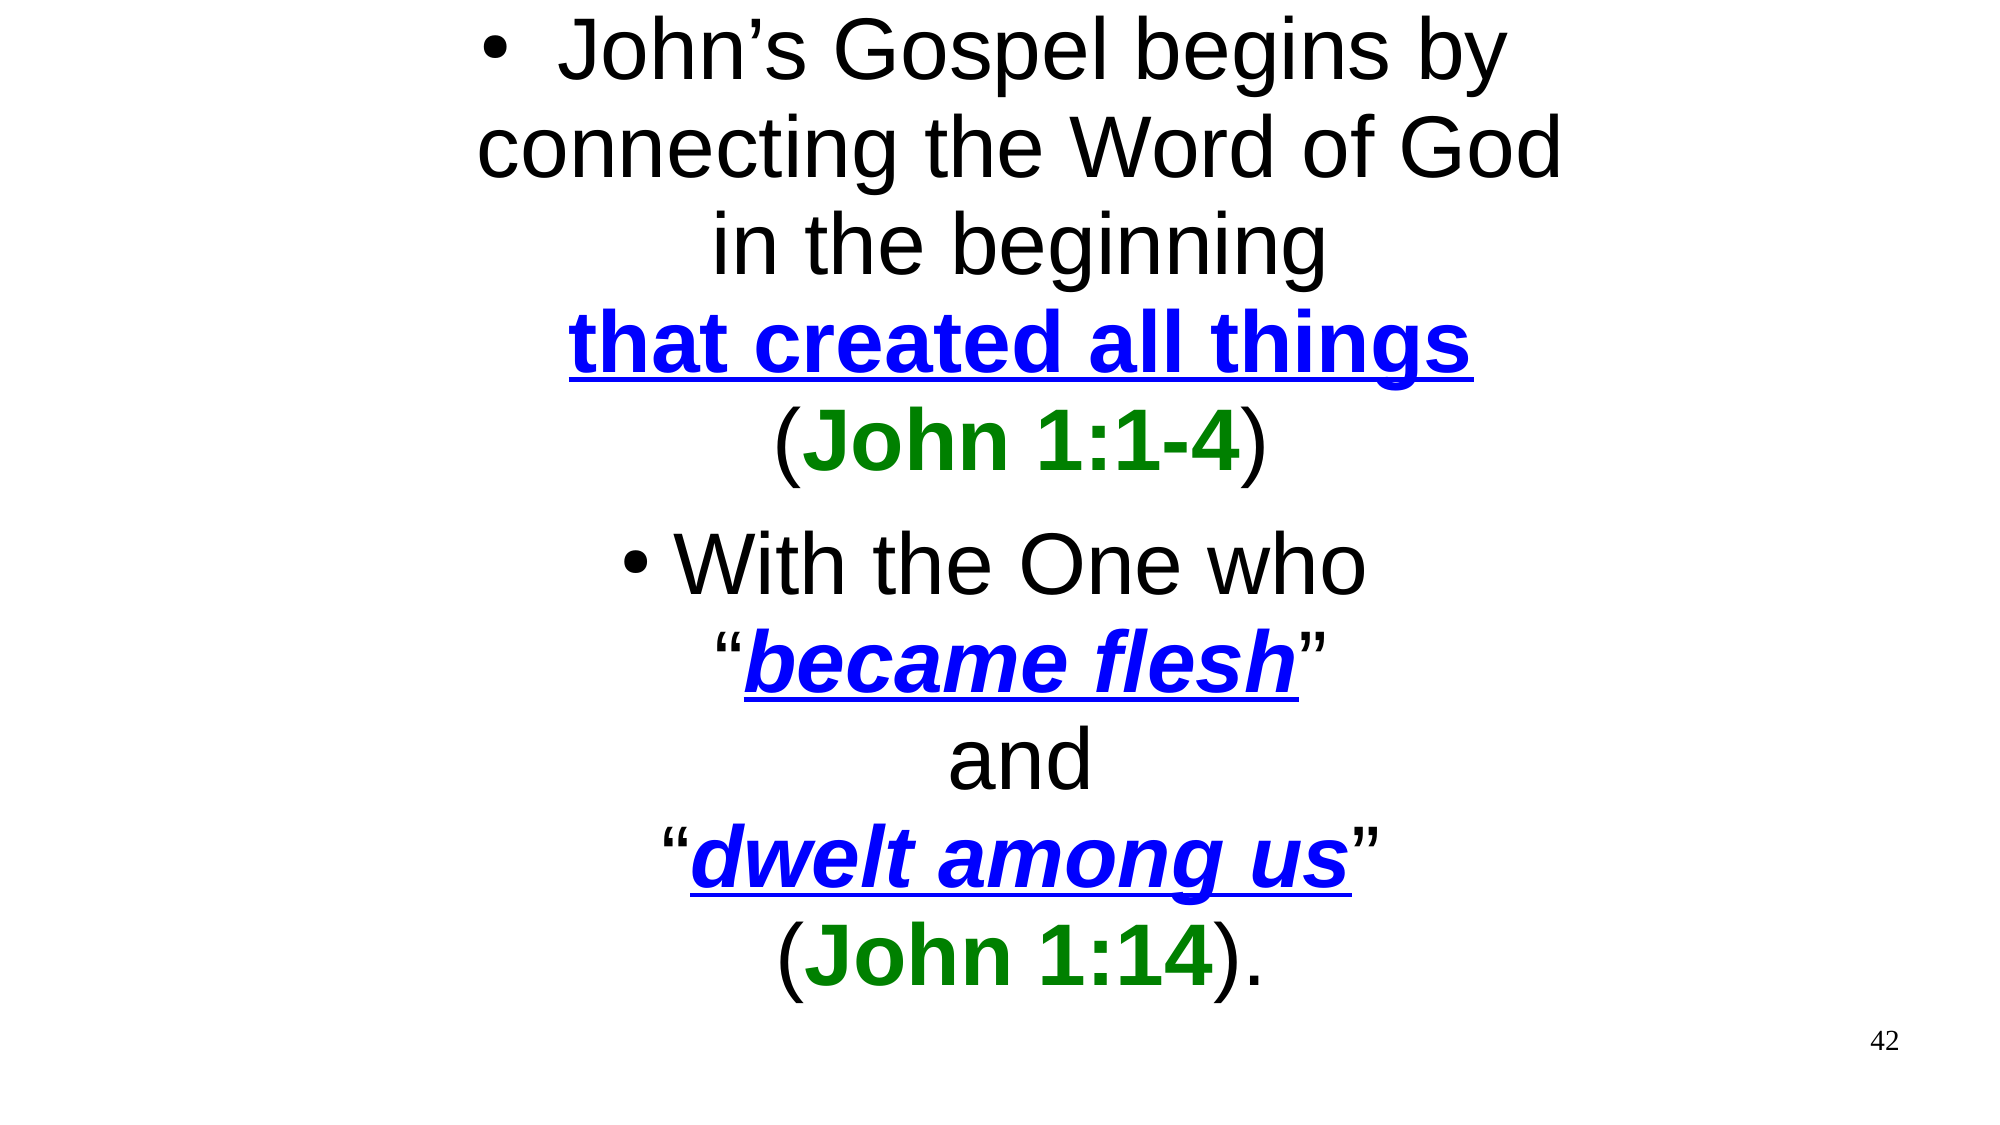

# John’s Gospel begins by connecting the Word of God in the beginning that created all things (John 1:1-4)
With the One who
“became flesh”
and
“dwelt among us”
(John 1:14).
42